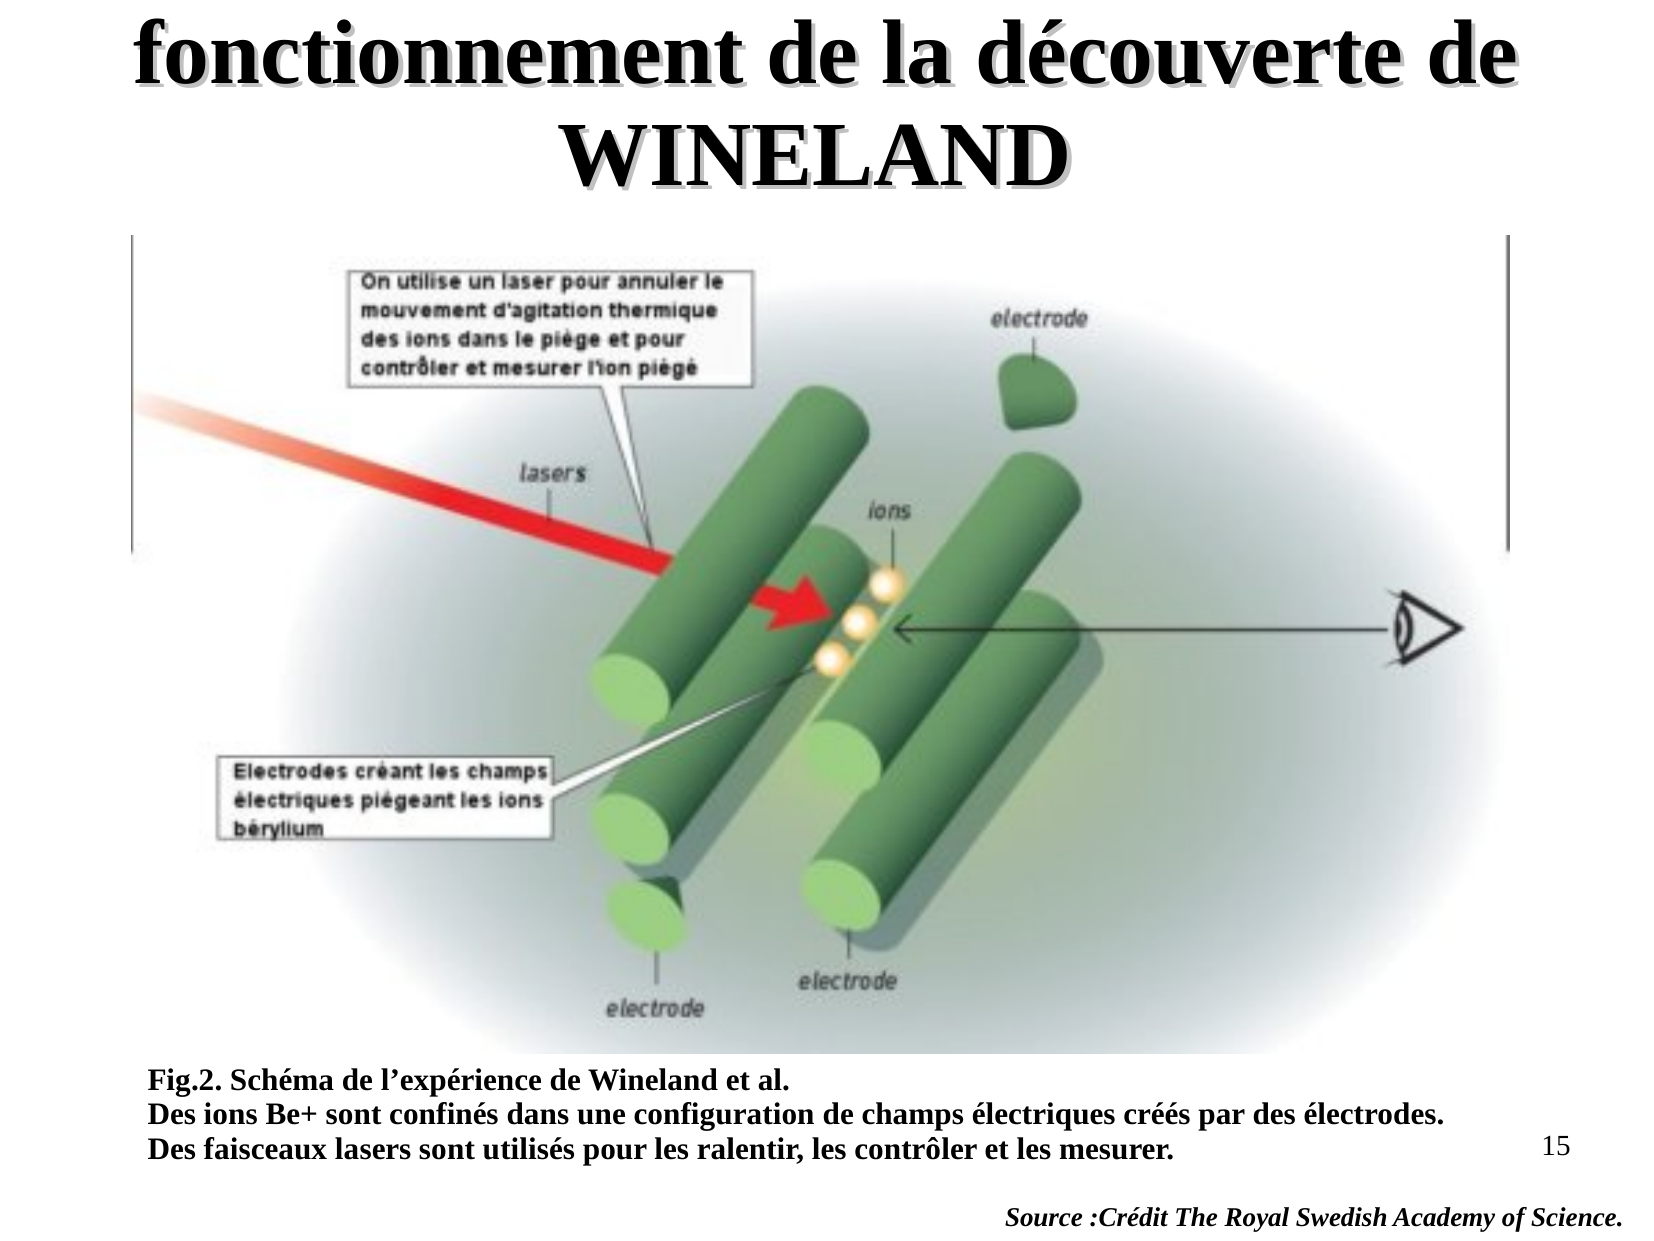

# fonctionnement de la découverte de WINELAND
Fig.2. Schéma de l’expérience de Wineland et al.
Des ions Be+ sont confinés dans une configuration de champs électriques créés par des électrodes. Des faisceaux lasers sont utilisés pour les ralentir, les contrôler et les mesurer.
15
Source :Crédit The Royal Swedish Academy of Science.